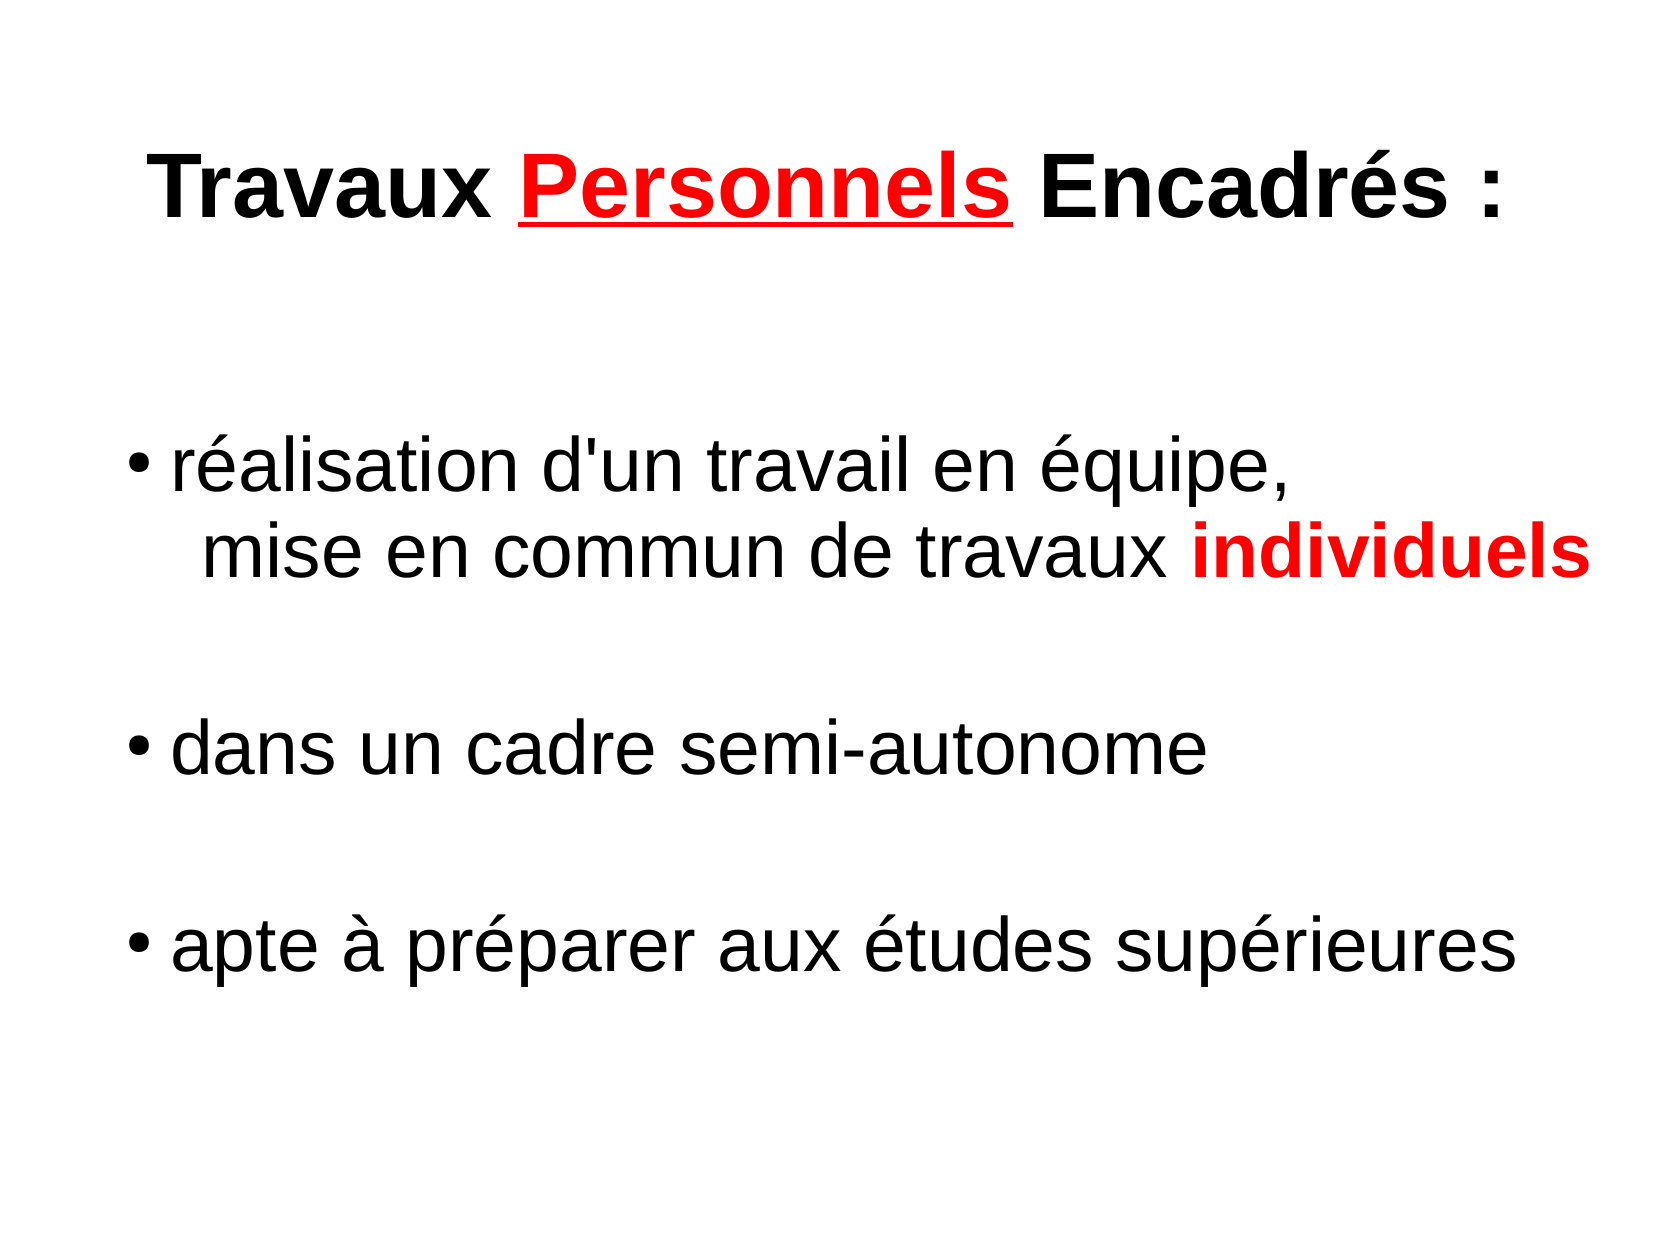

# Travaux Personnels Encadrés :
réalisation d'un travail en équipe,
mise en commun de travaux individuels
dans un cadre semi-autonome
apte à préparer aux études supérieures